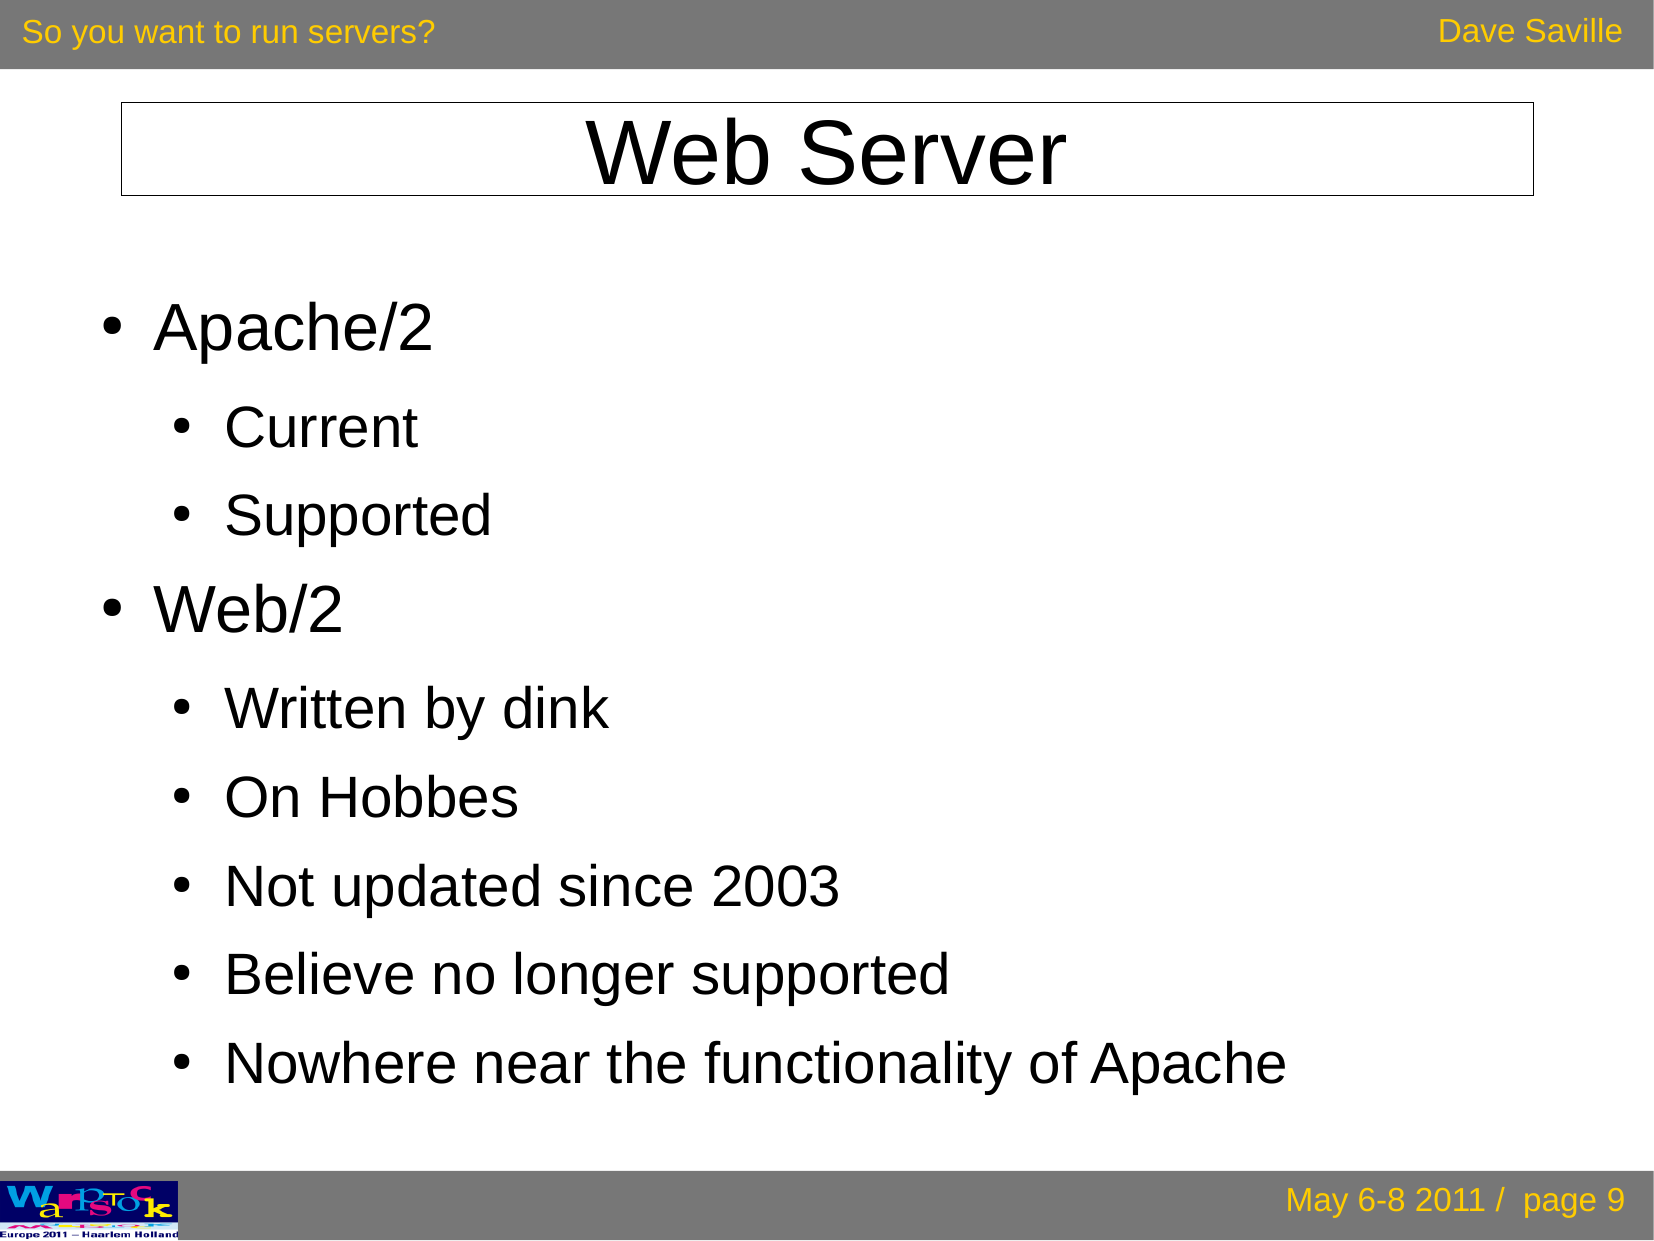

# Web Server
Apache/2
Current
Supported
Web/2
Written by dink
On Hobbes
Not updated since 2003
Believe no longer supported
Nowhere near the functionality of Apache